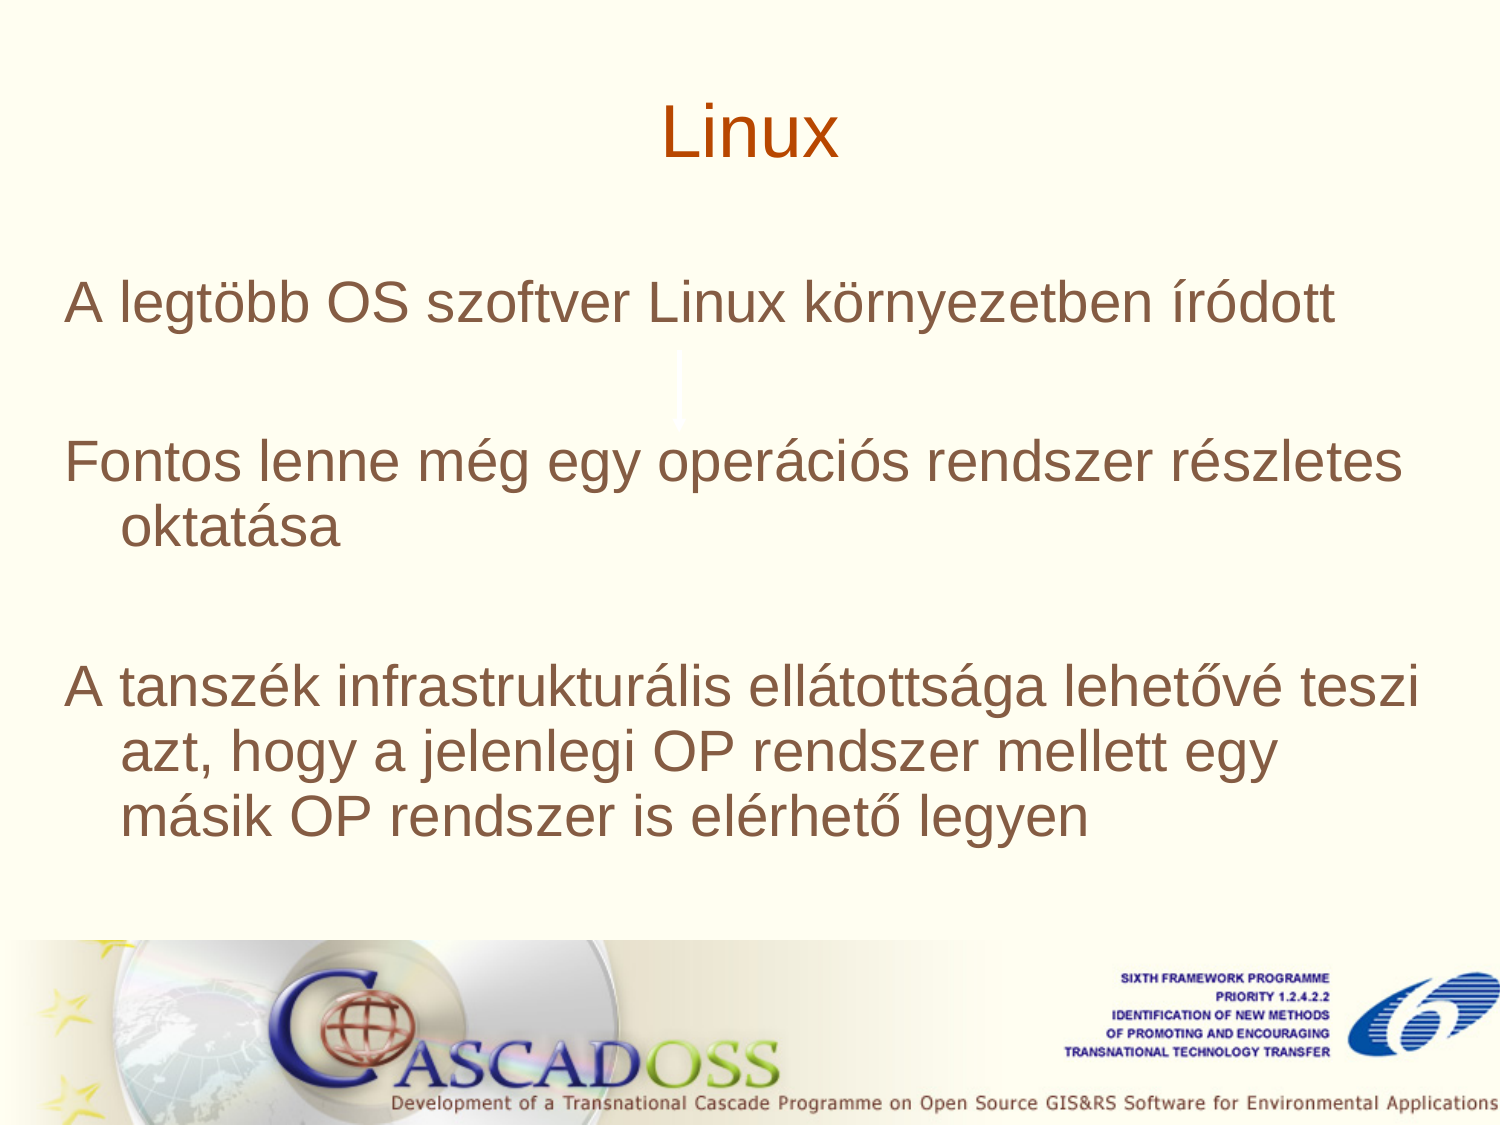

# Linux
A legtöbb OS szoftver Linux környezetben íródott
Fontos lenne még egy operációs rendszer részletes oktatása
A tanszék infrastrukturális ellátottsága lehetővé teszi azt, hogy a jelenlegi OP rendszer mellett egy másik OP rendszer is elérhető legyen